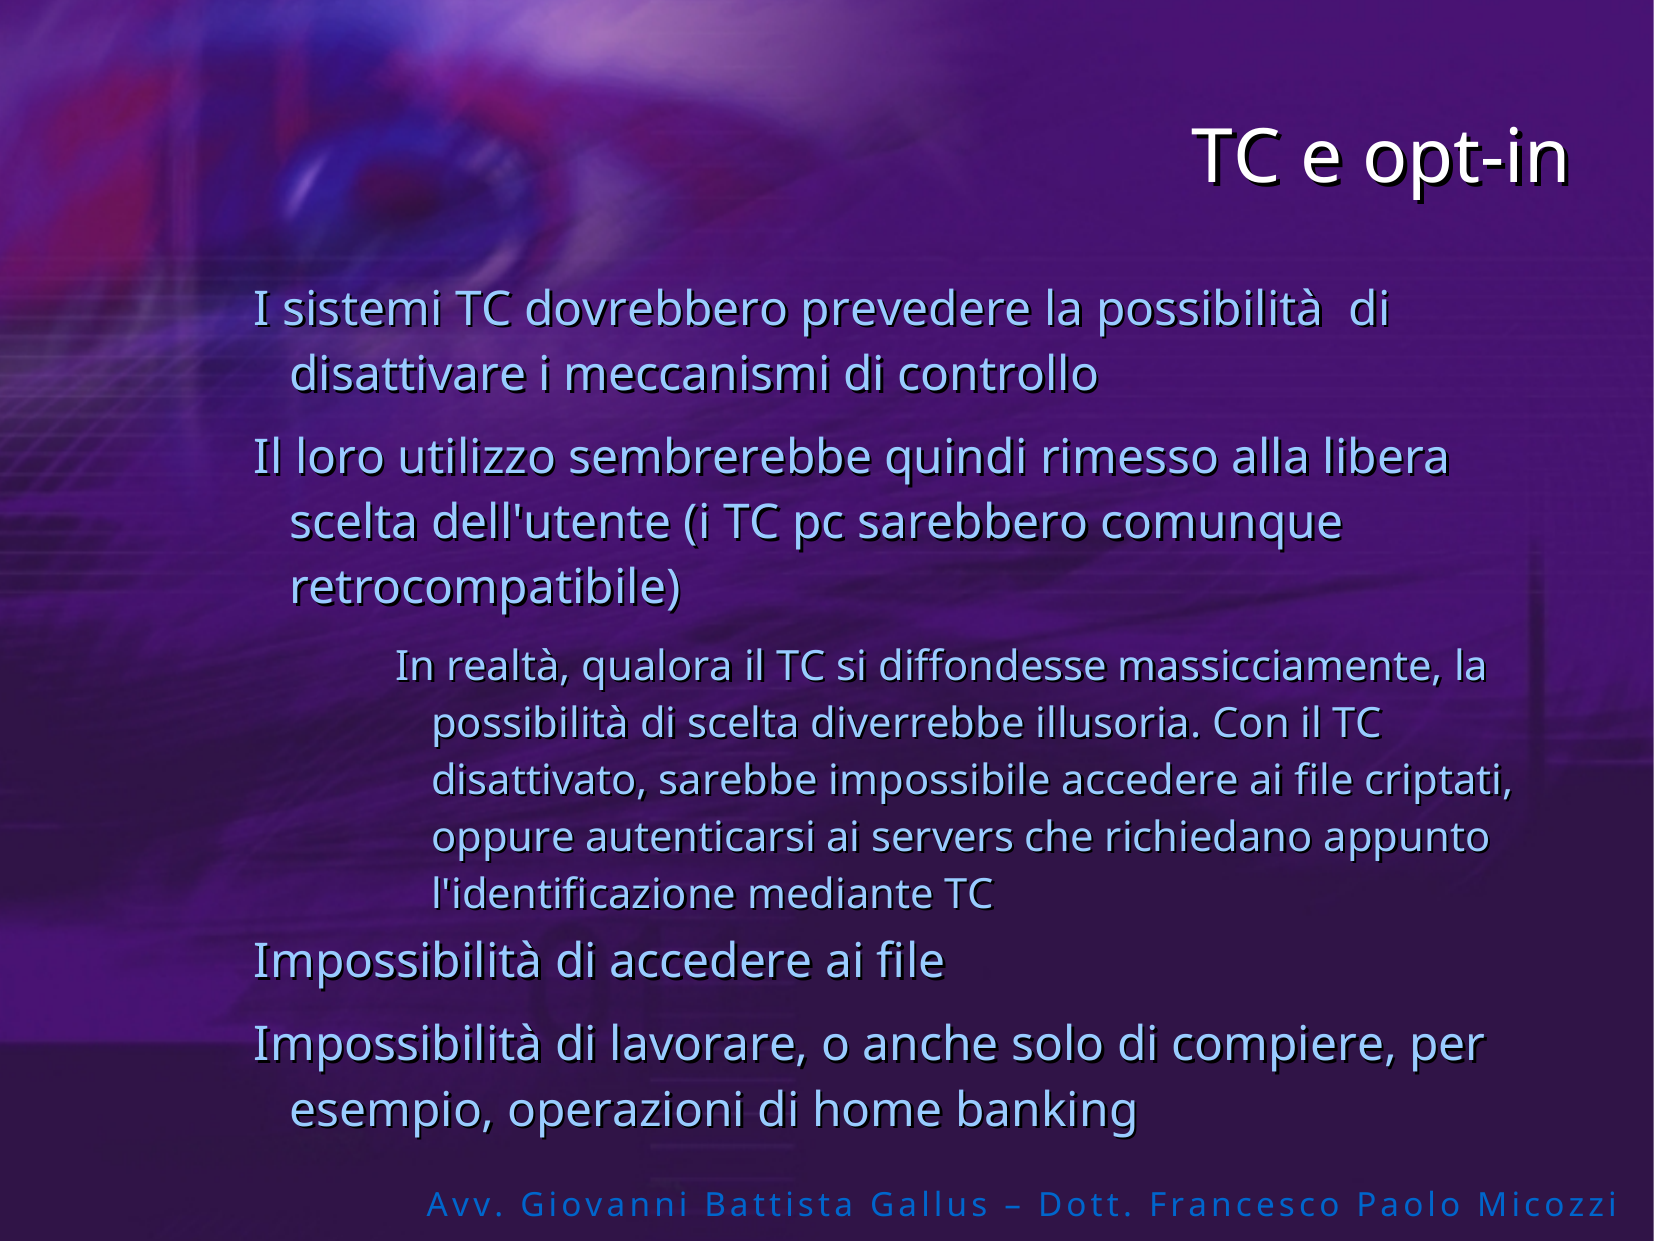

# TC e opt-in
I sistemi TC dovrebbero prevedere la possibilità di disattivare i meccanismi di controllo
Il loro utilizzo sembrerebbe quindi rimesso alla libera scelta dell'utente (i TC pc sarebbero comunque retrocompatibile)
In realtà, qualora il TC si diffondesse massicciamente, la possibilità di scelta diverrebbe illusoria. Con il TC disattivato, sarebbe impossibile accedere ai file criptati, oppure autenticarsi ai servers che richiedano appunto l'identificazione mediante TC
Impossibilità di accedere ai file
Impossibilità di lavorare, o anche solo di compiere, per esempio, operazioni di home banking
dott. Francesco Paolo Micozzi - f.micozzi@studionati.it